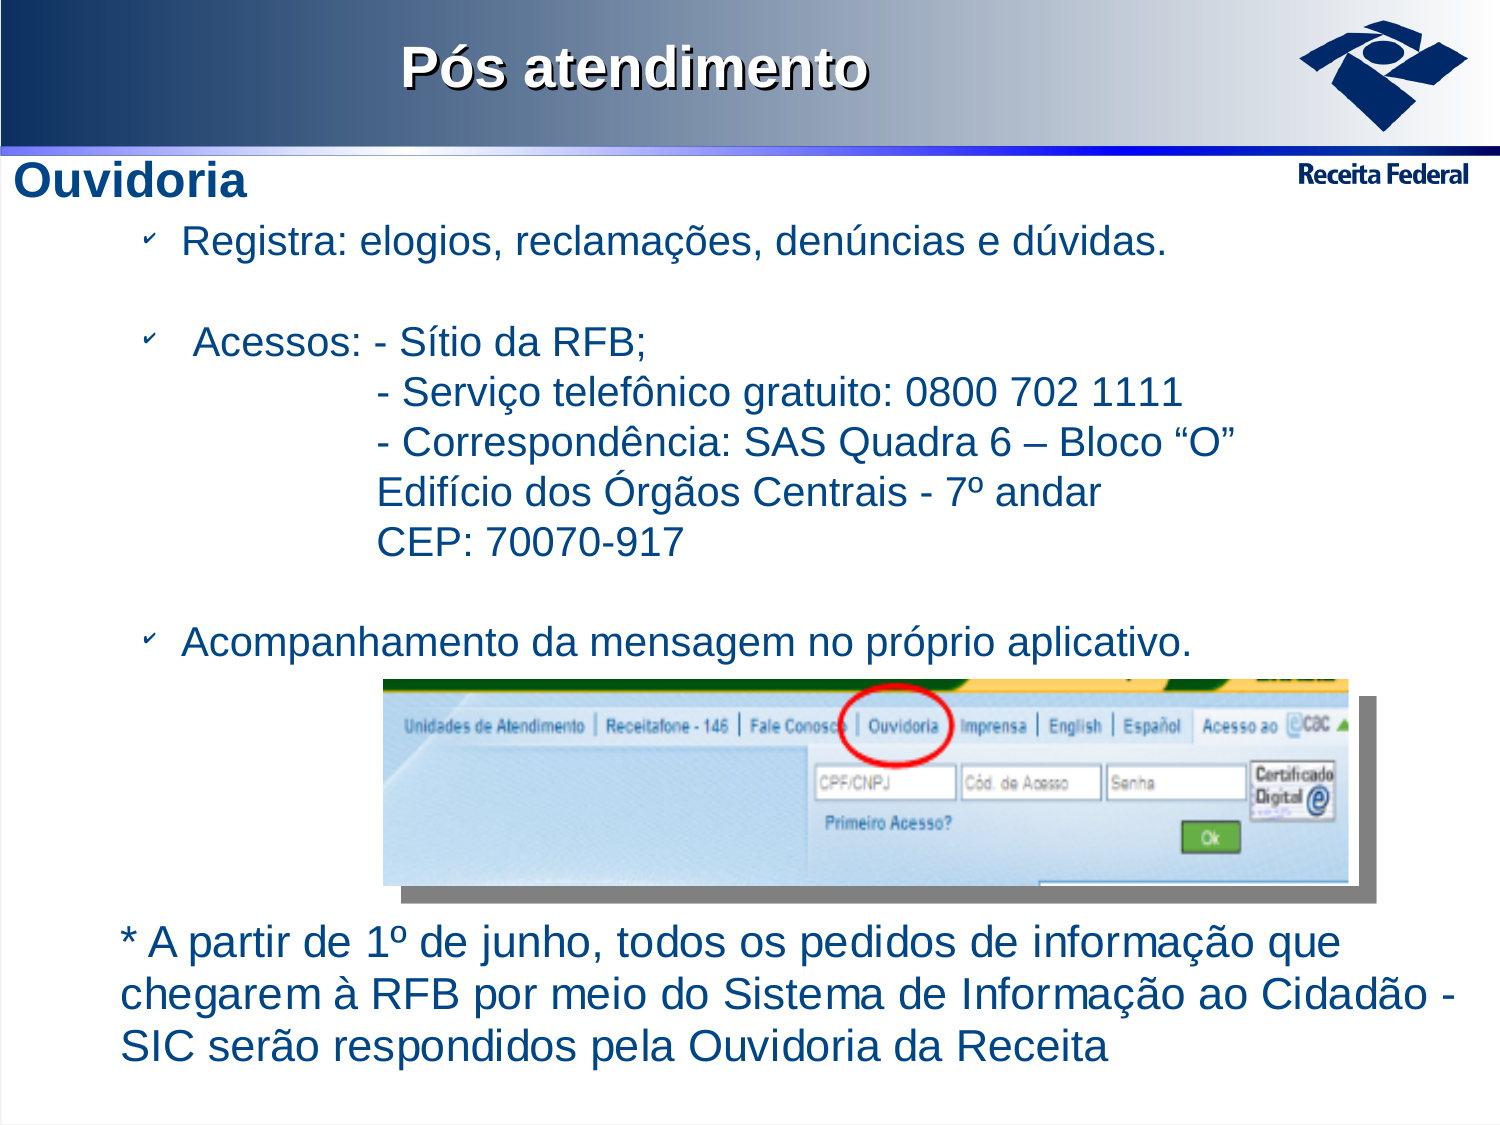

Pós atendimento
 Ouvidoria
Registra: elogios, reclamações, denúncias e dúvidas.
 Acessos: - Sítio da RFB; - Serviço telefônico gratuito: 0800 702 1111 - Correspondência: SAS Quadra 6 – Bloco “O” Edifício dos Órgãos Centrais - 7º andar CEP: 70070-917
Acompanhamento da mensagem no próprio aplicativo.
#